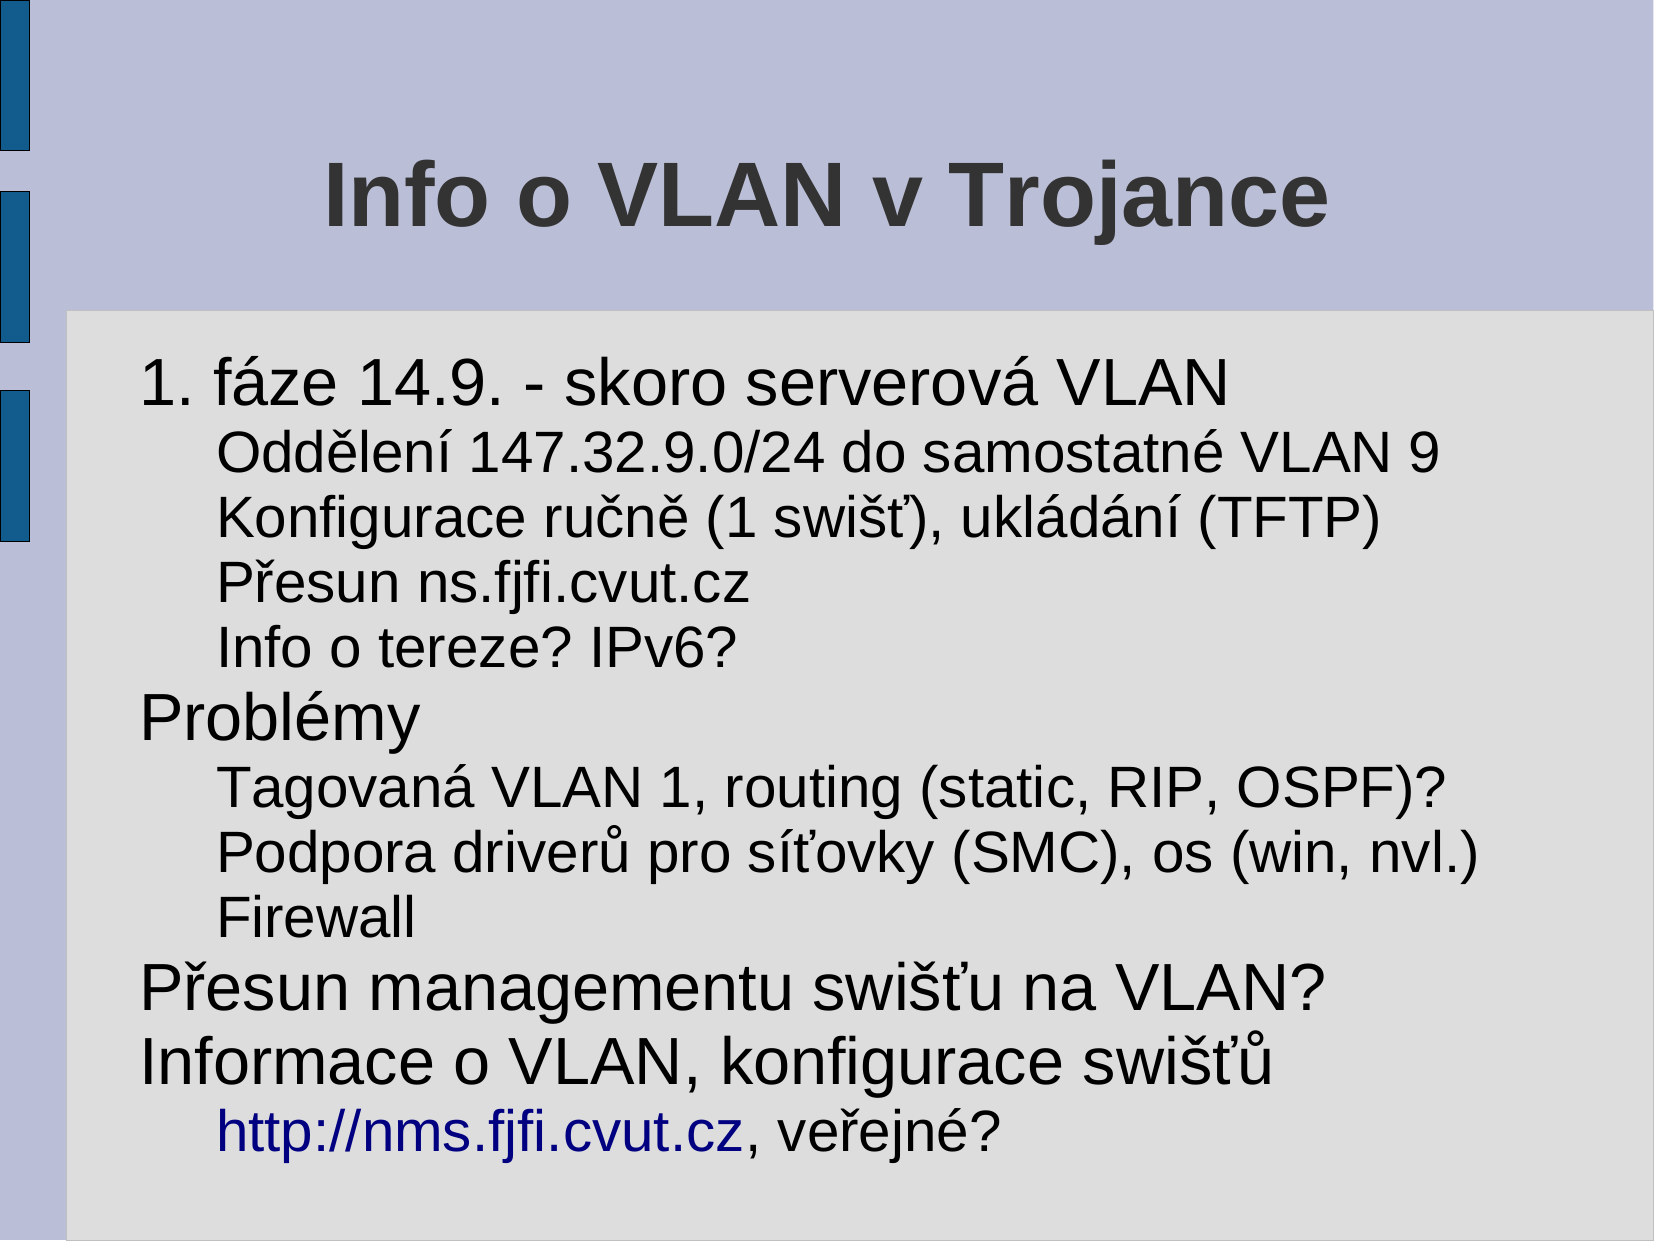

# Info o VLAN v Trojance
1. fáze 14.9. - skoro serverová VLAN
Oddělení 147.32.9.0/24 do samostatné VLAN 9
Konfigurace ručně (1 swišť), ukládání (TFTP)
Přesun ns.fjfi.cvut.cz
Info o tereze? IPv6?
Problémy
Tagovaná VLAN 1, routing (static, RIP, OSPF)?
Podpora driverů pro síťovky (SMC), os (win, nvl.)
Firewall
Přesun managementu swišťu na VLAN?
Informace o VLAN, konfigurace swišťů
http://nms.fjfi.cvut.cz, veřejné?